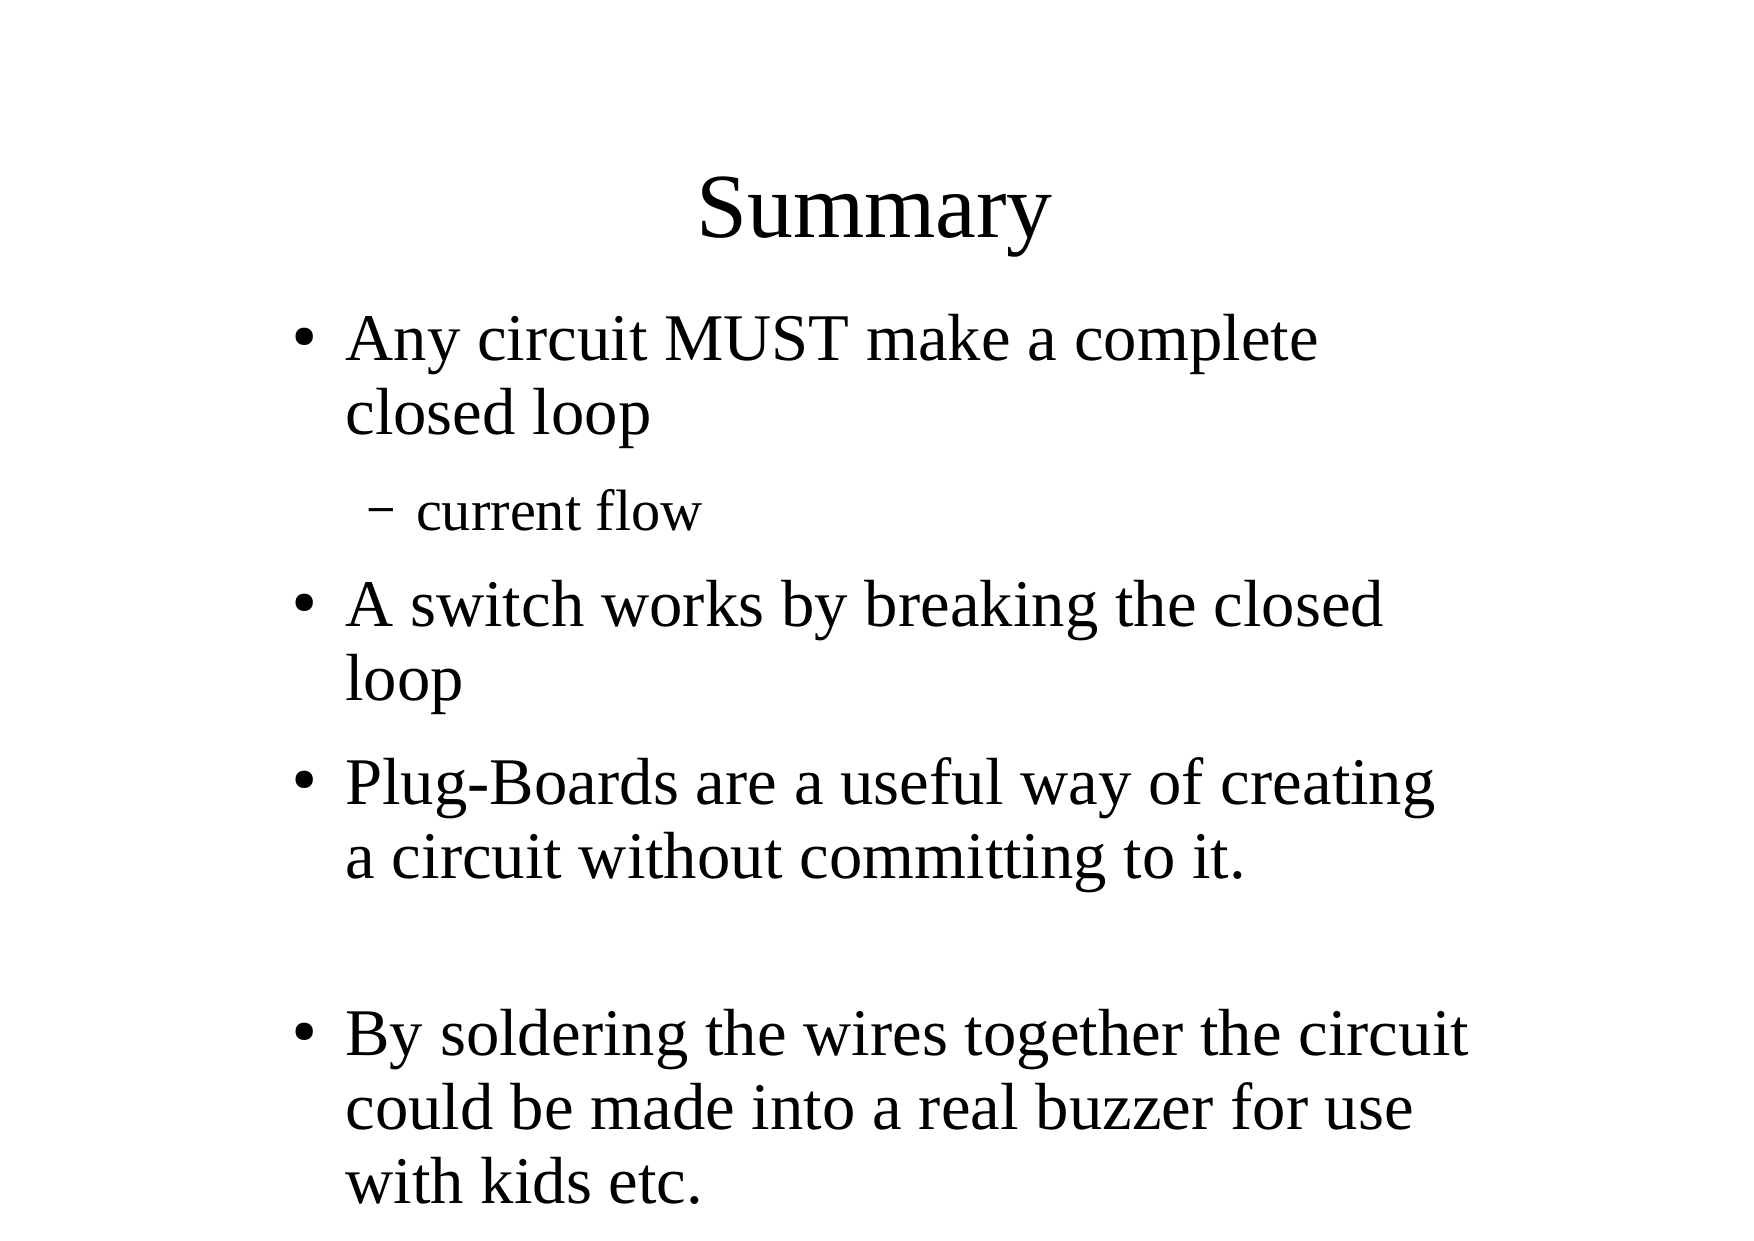

# Summary
Any circuit MUST make a complete closed loop
current flow
A switch works by breaking the closed loop
Plug-Boards are a useful way of creating a circuit without committing to it.
By soldering the wires together the circuit could be made into a real buzzer for use with kids etc.